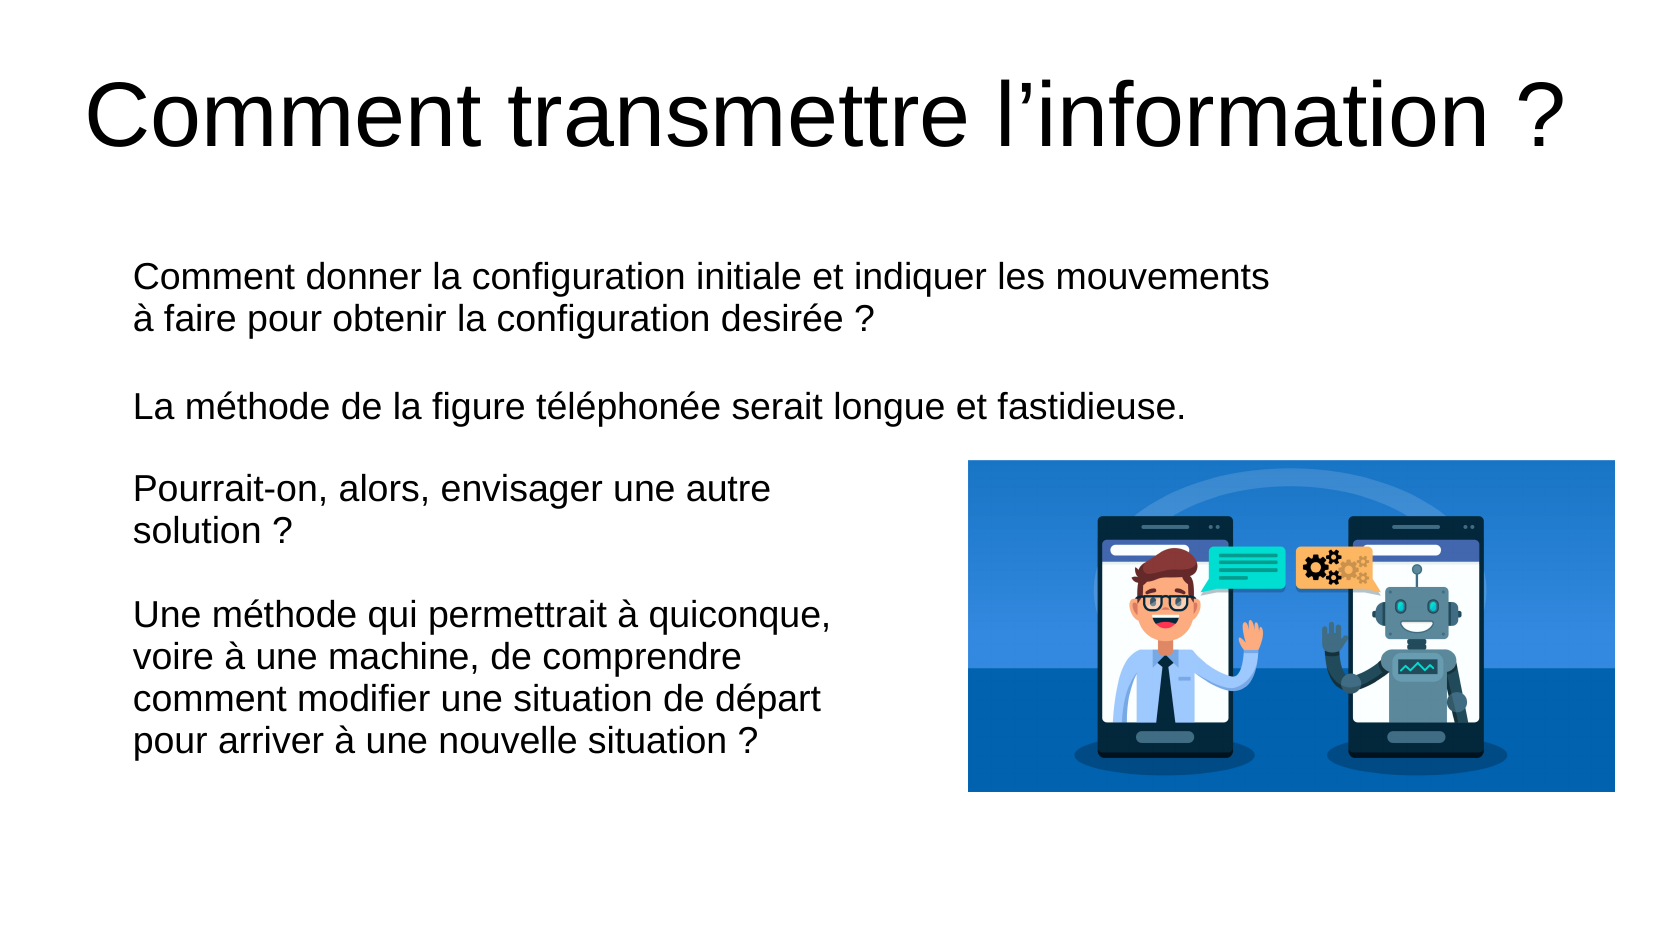

# Comment transmettre l’information ?
Comment donner la configuration initiale et indiquer les mouvements à faire pour obtenir la configuration desirée ?
La méthode de la figure téléphonée serait longue et fastidieuse.
Pourrait-on, alors, envisager une autre solution ?
Une méthode qui permettrait à quiconque, voire à une machine, de comprendre comment modifier une situation de départ pour arriver à une nouvelle situation ?